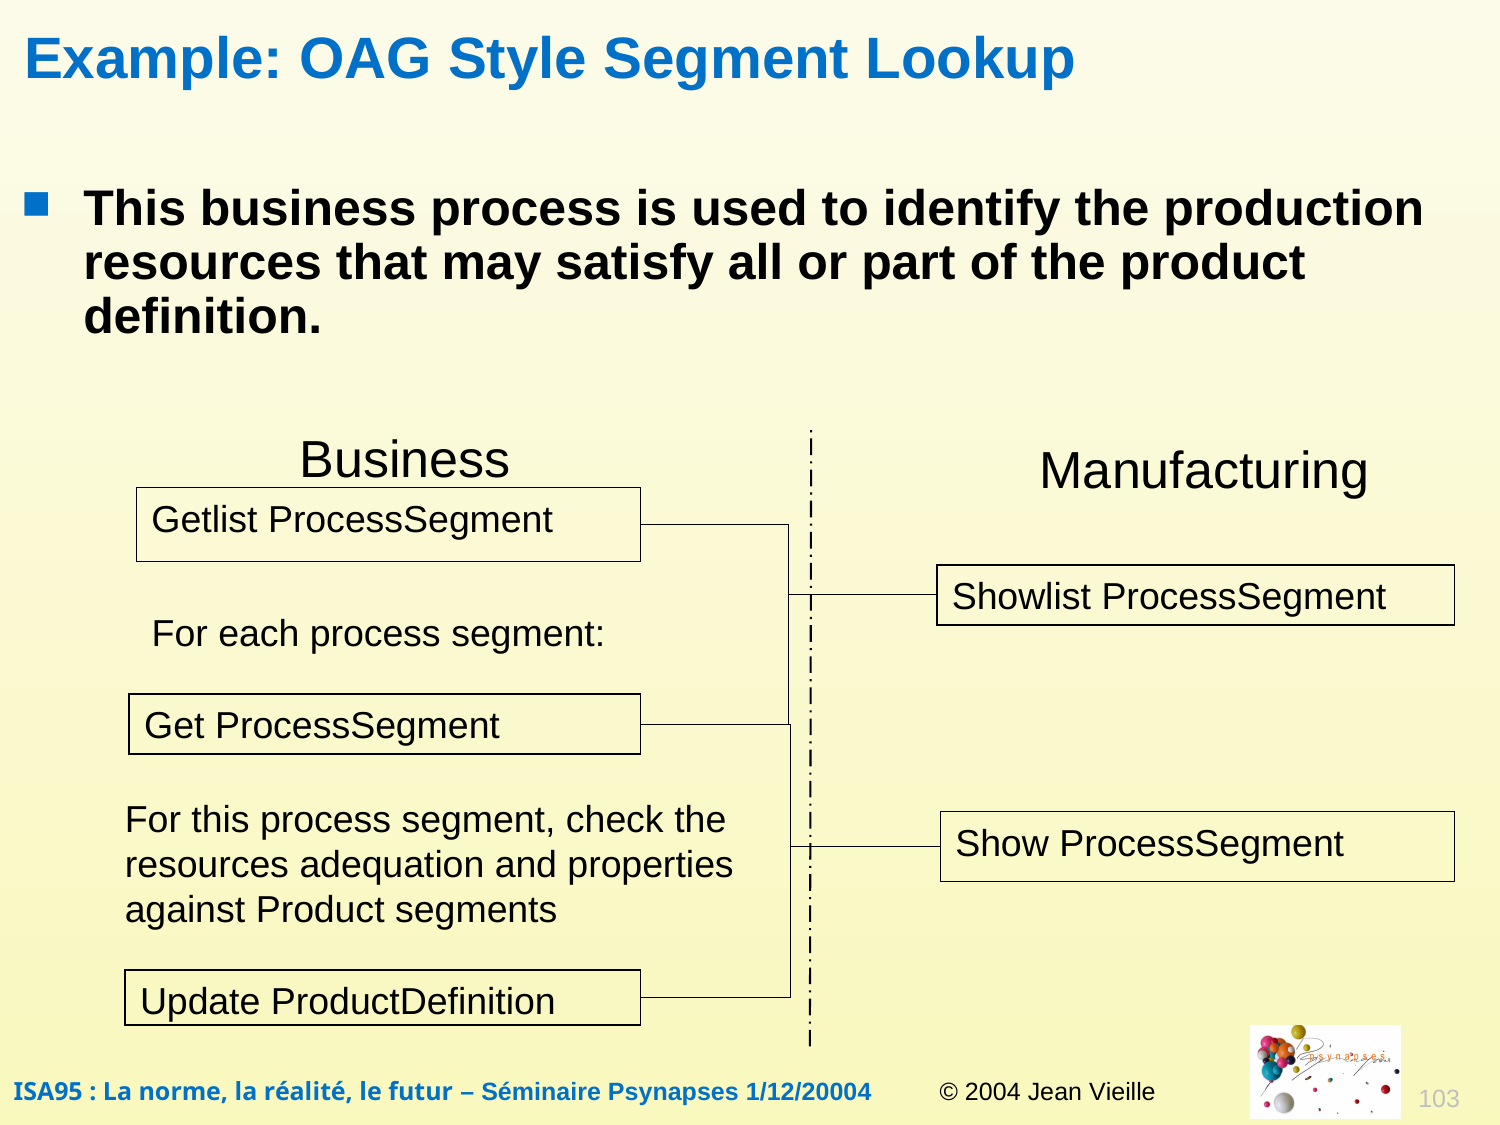

# Example: OAG Style Segment Lookup
This business process is used to identify the production resources that may satisfy all or part of the product definition.
Business
Manufacturing
Getlist ProcessSegment
Showlist ProcessSegment
For each process segment:
Get ProcessSegment
For this process segment, check the
resources adequation and properties against Product segments
Show ProcessSegment
Update ProductDefinition